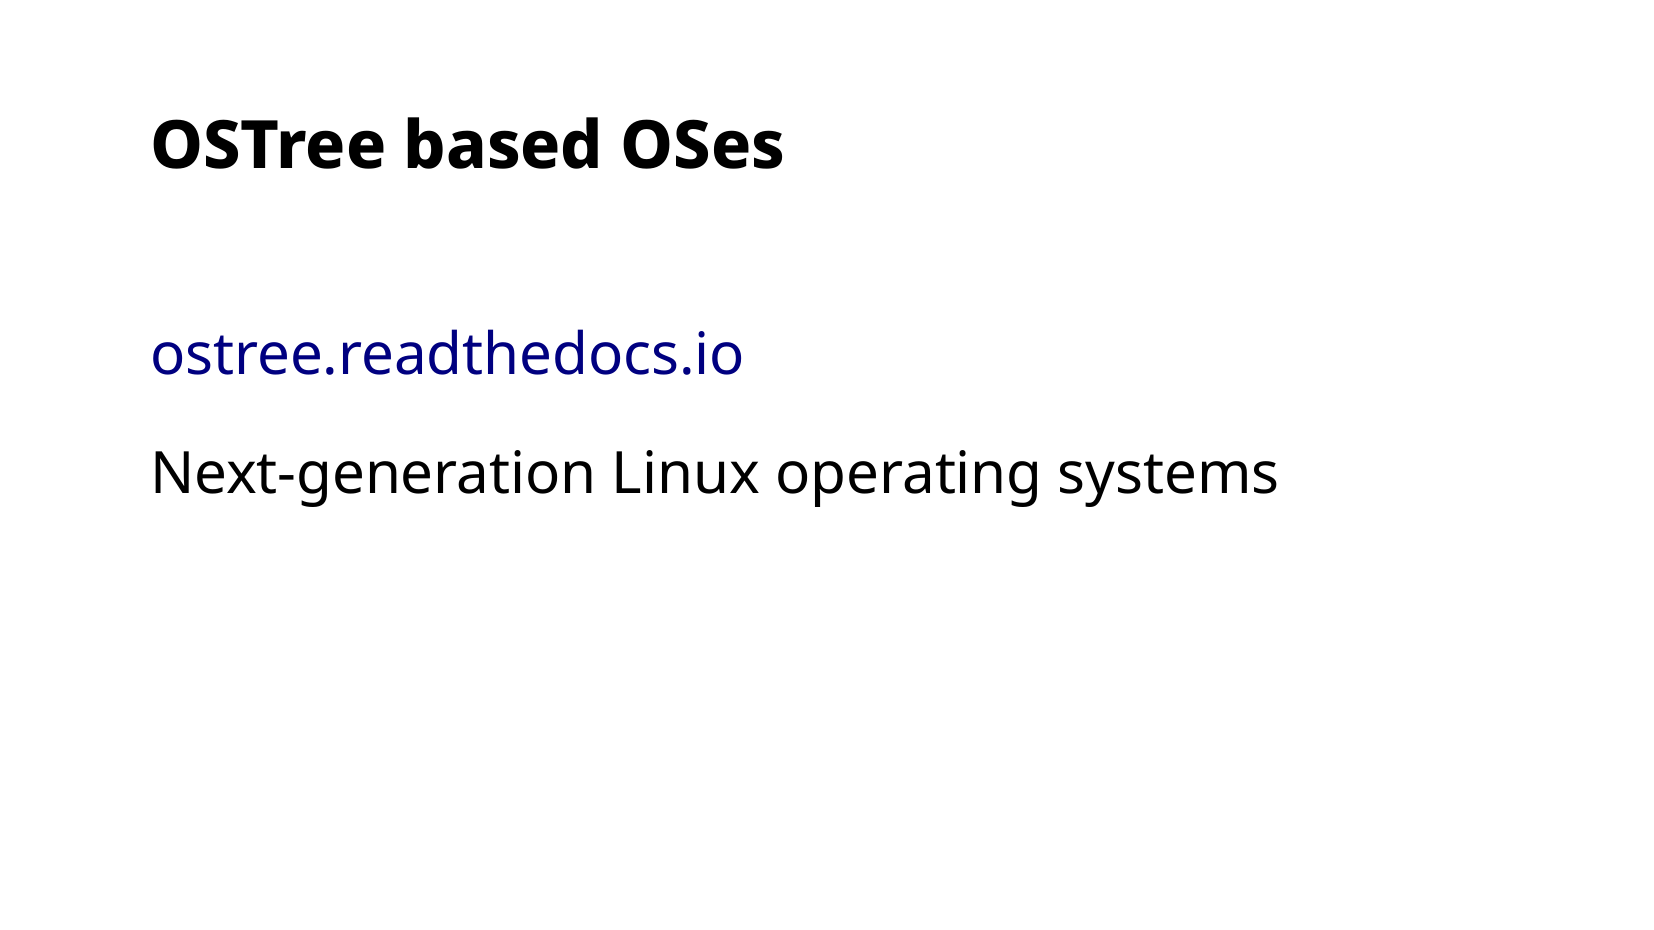

# OSTree based OSes
ostree.readthedocs.io
Next-generation Linux operating systems